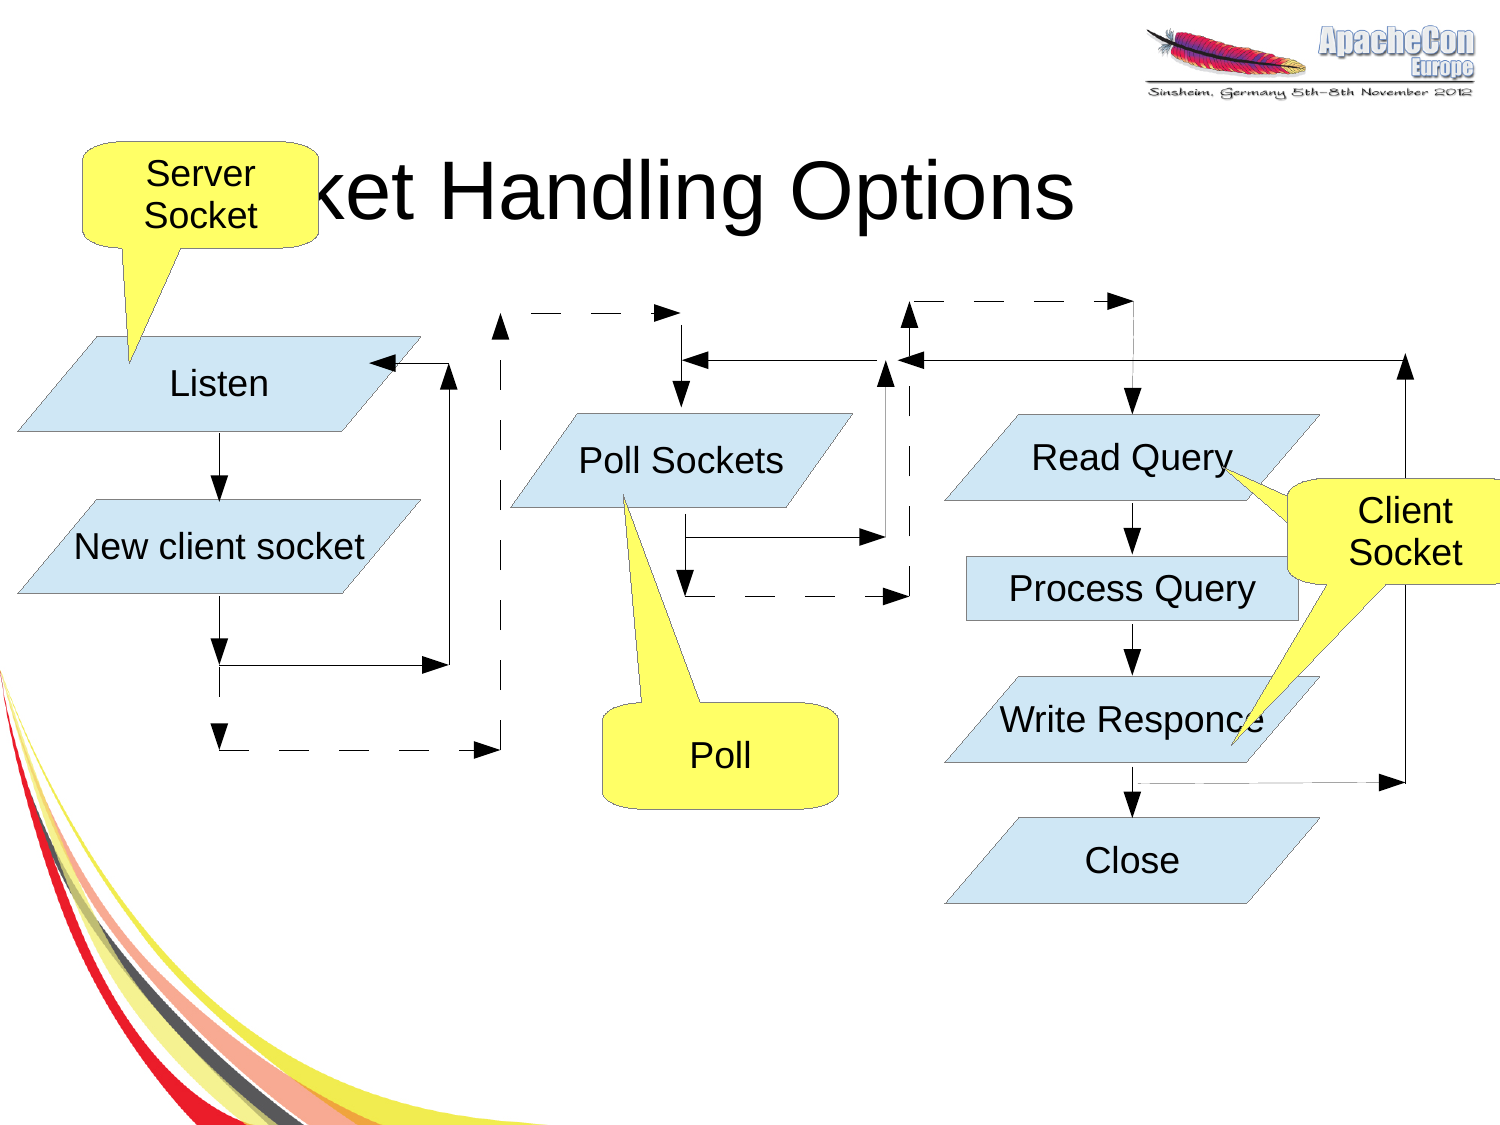

# Socket Handling Options
Server
Socket
Listen
Poll Sockets
Read Query
Client
Socket
Client
Socket
New client socket
Process Query
Write Responce
Poll
Close